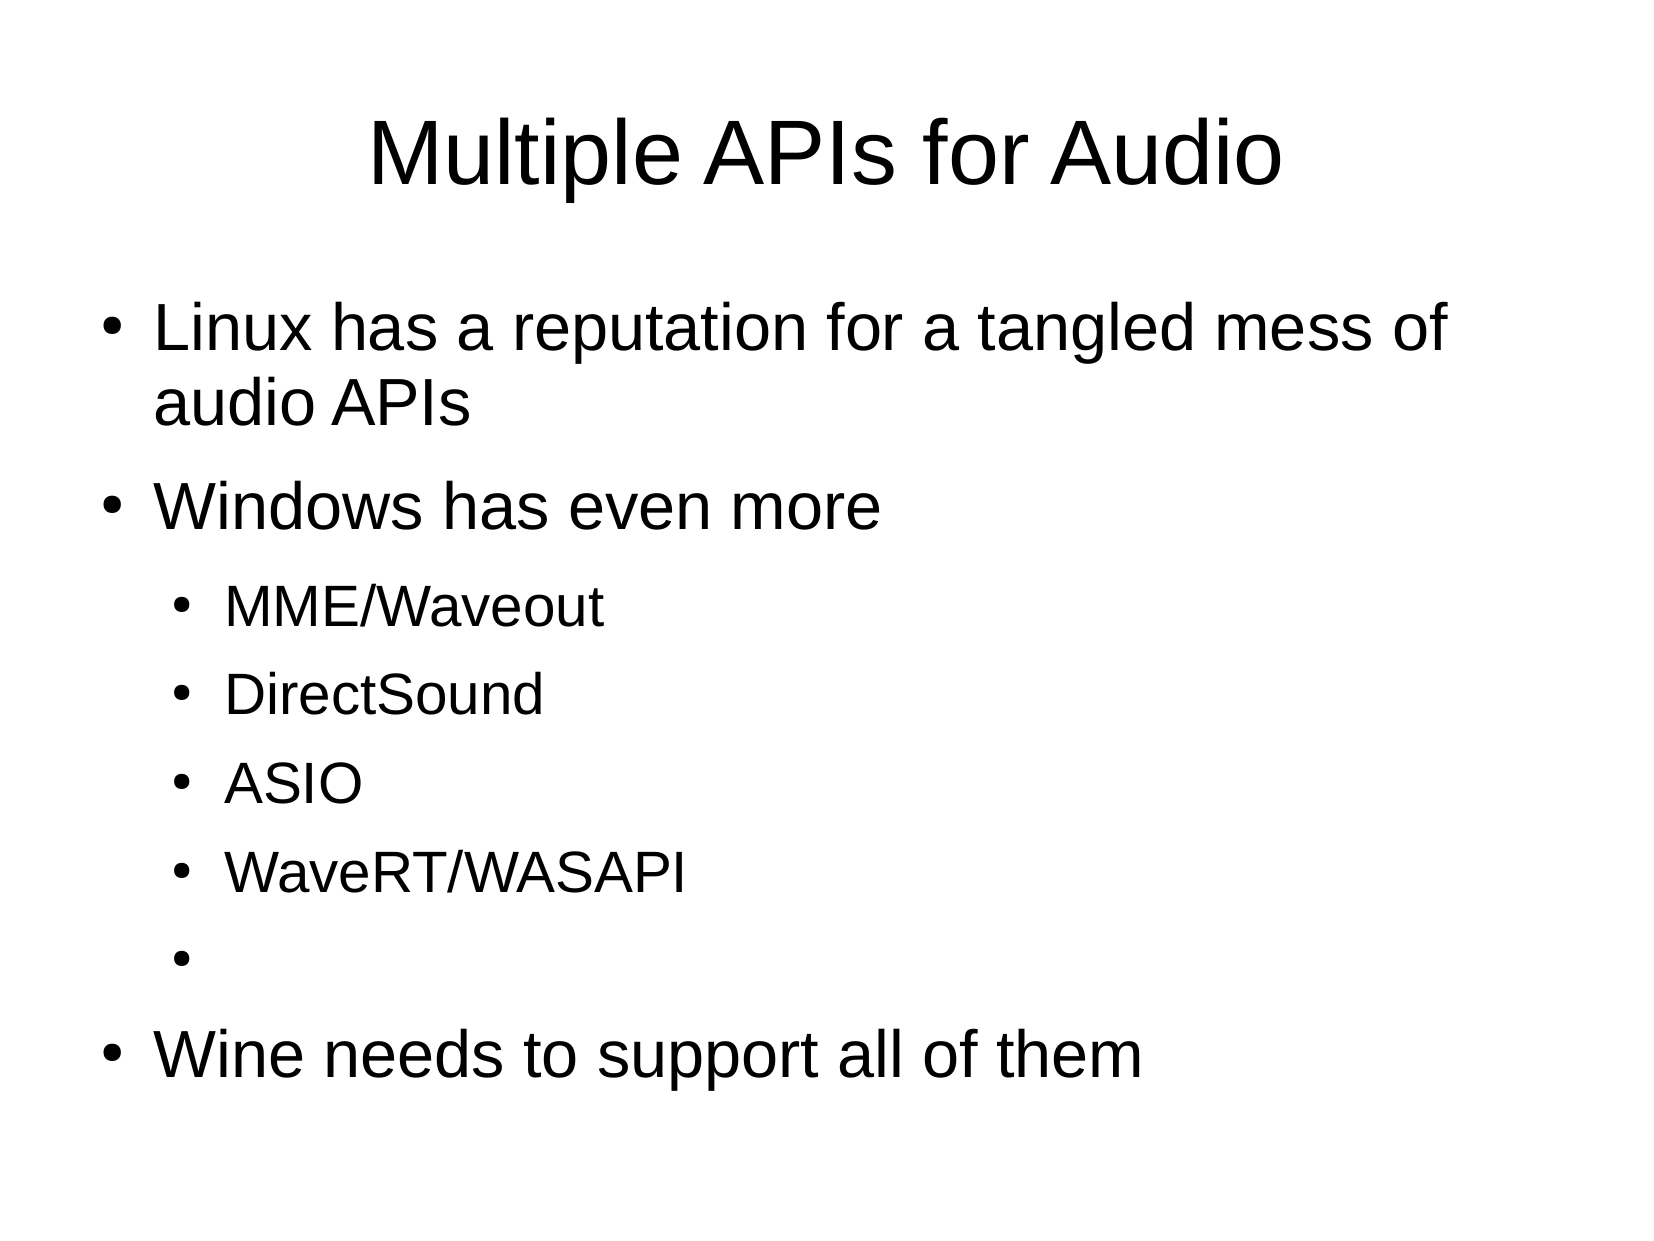

# Multiple APIs for Audio
Linux has a reputation for a tangled mess of audio APIs
Windows has even more
MME/Waveout
DirectSound
ASIO
WaveRT/WASAPI
Wine needs to support all of them